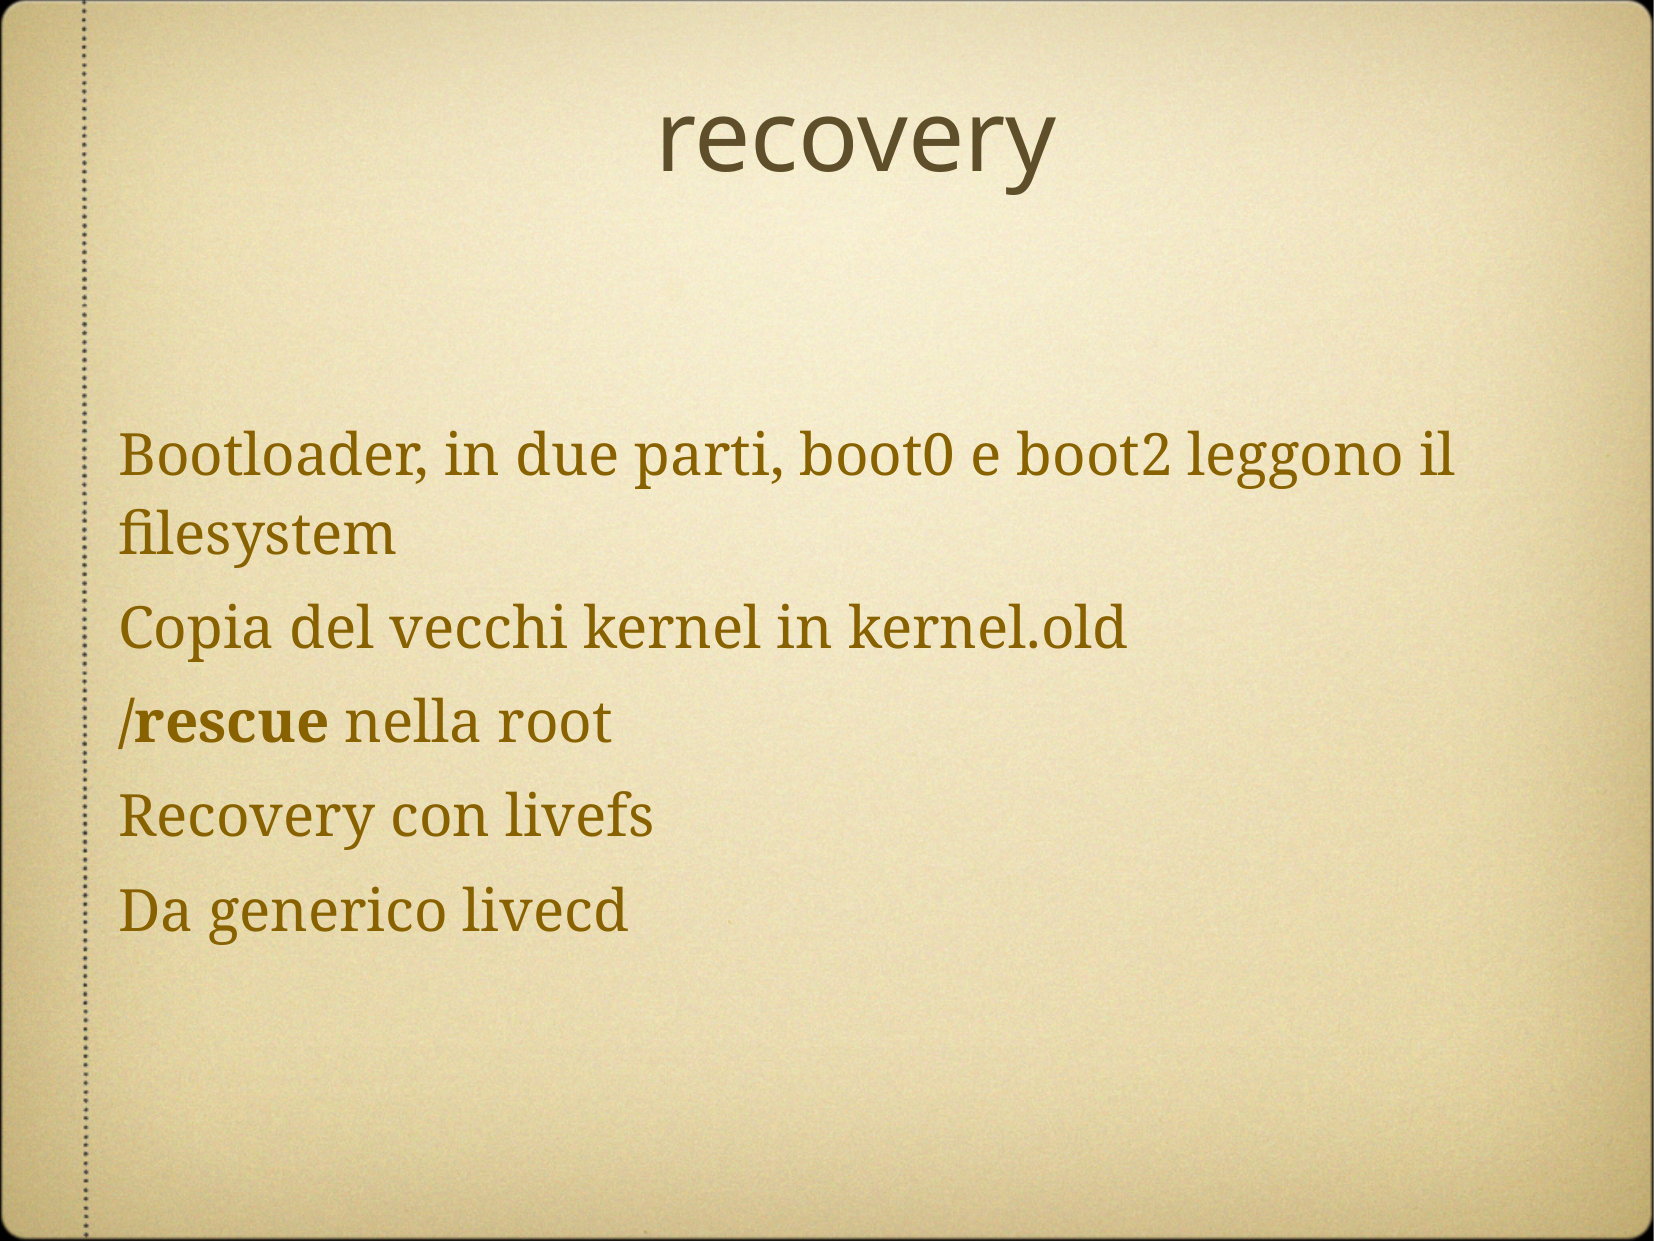

# recovery
Bootloader, in due parti, boot0 e boot2 leggono il filesystem
Copia del vecchi kernel in kernel.old
/rescue nella root
Recovery con livefs
Da generico livecd